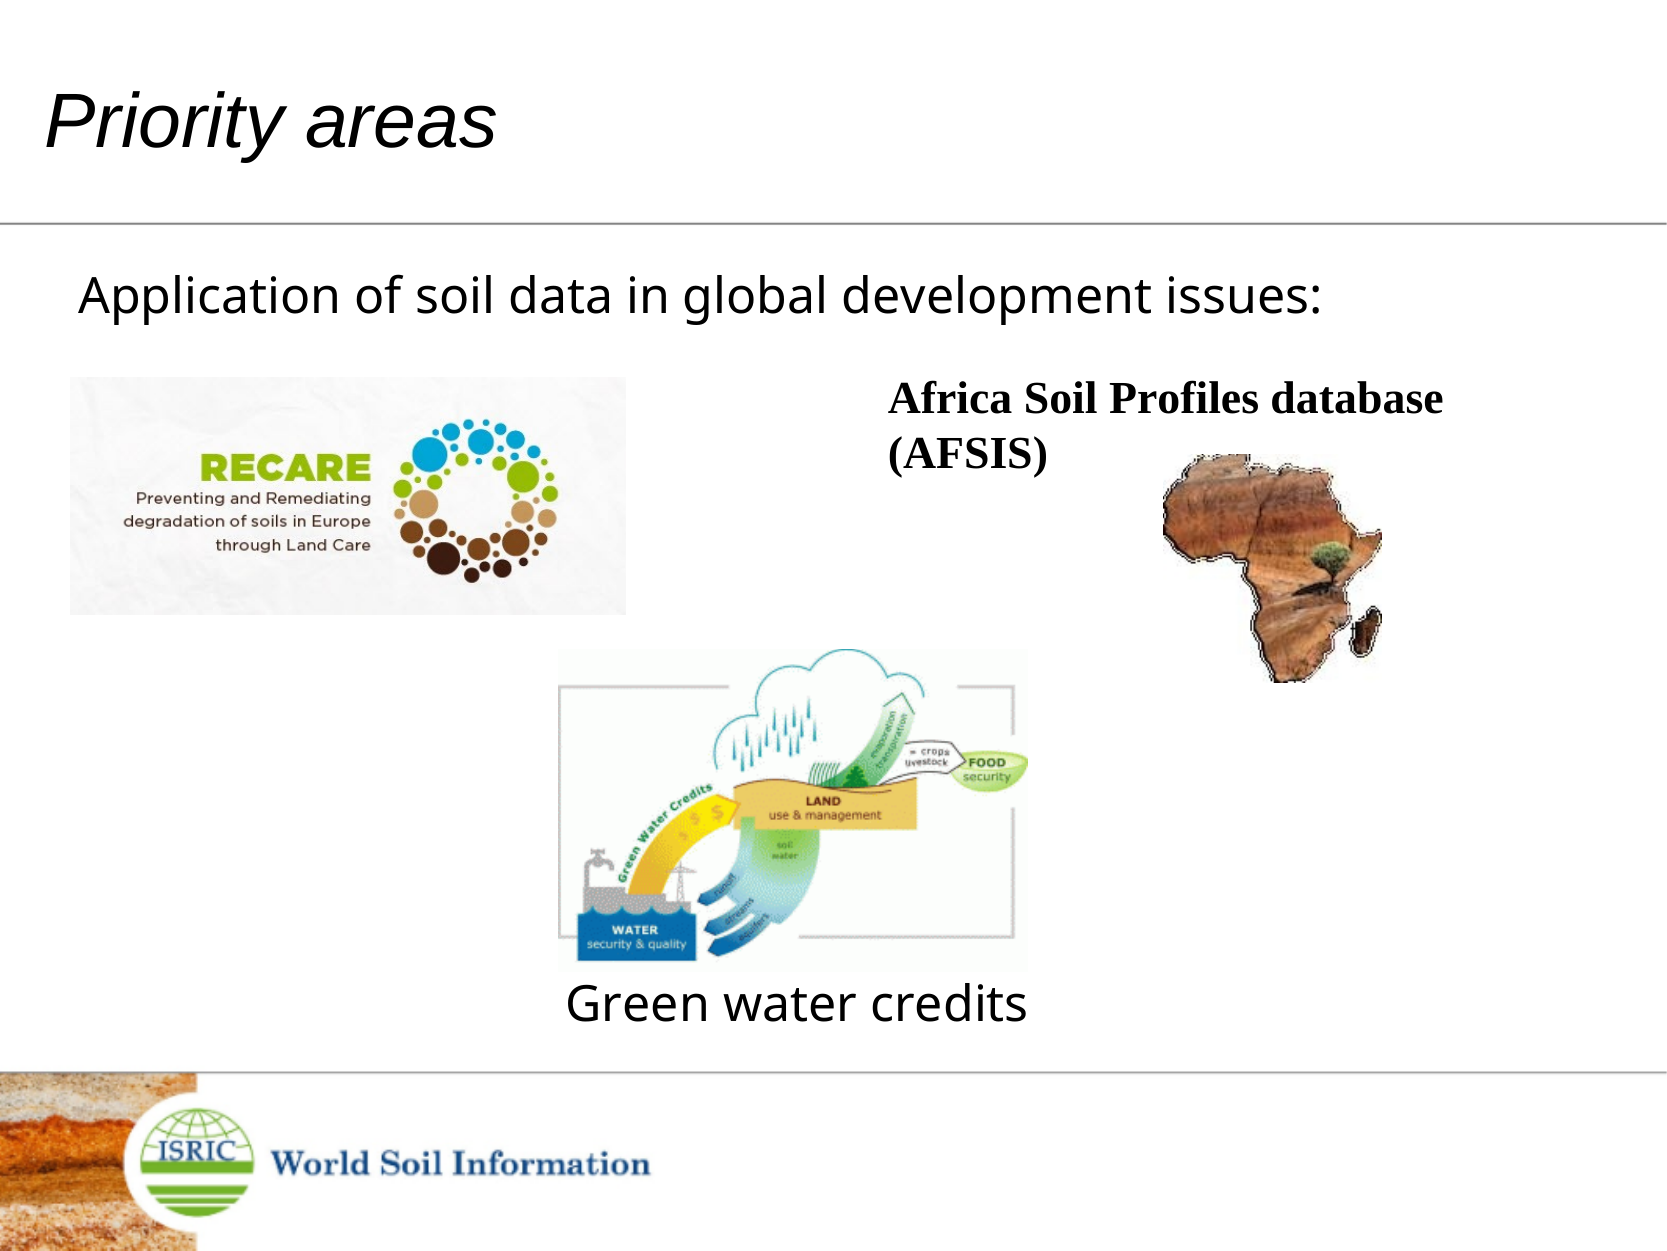

Priority areas
Application of soil data in global development issues:
Africa Soil Profiles database (AFSIS)
Green water credits
#